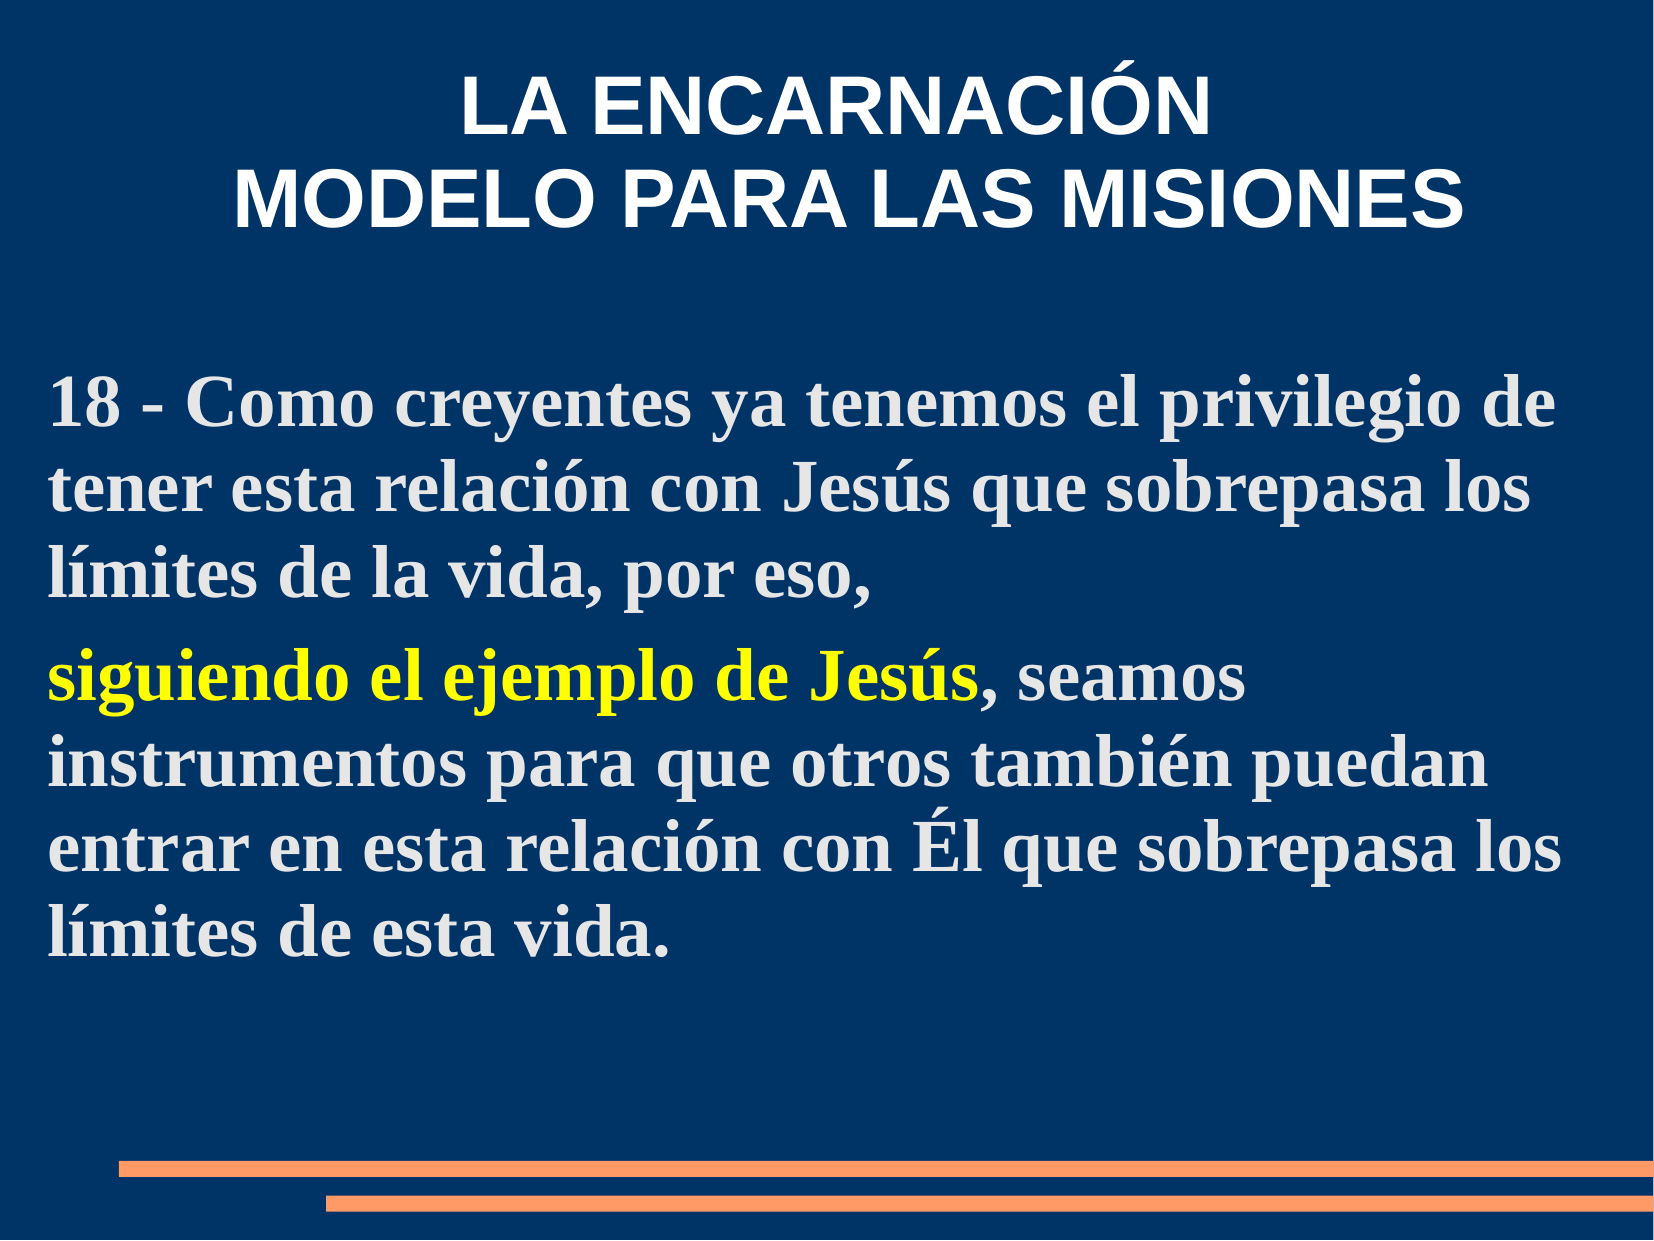

# LA ENCARNACIÓN MODELO PARA LAS MISIONES
18 - Como creyentes ya tenemos el privilegio de tener esta relación con Jesús que sobrepasa los límites de la vida, por eso,
siguiendo el ejemplo de Jesús, seamos instrumentos para que otros también puedan entrar en esta relación con Él que sobrepasa los límites de esta vida.